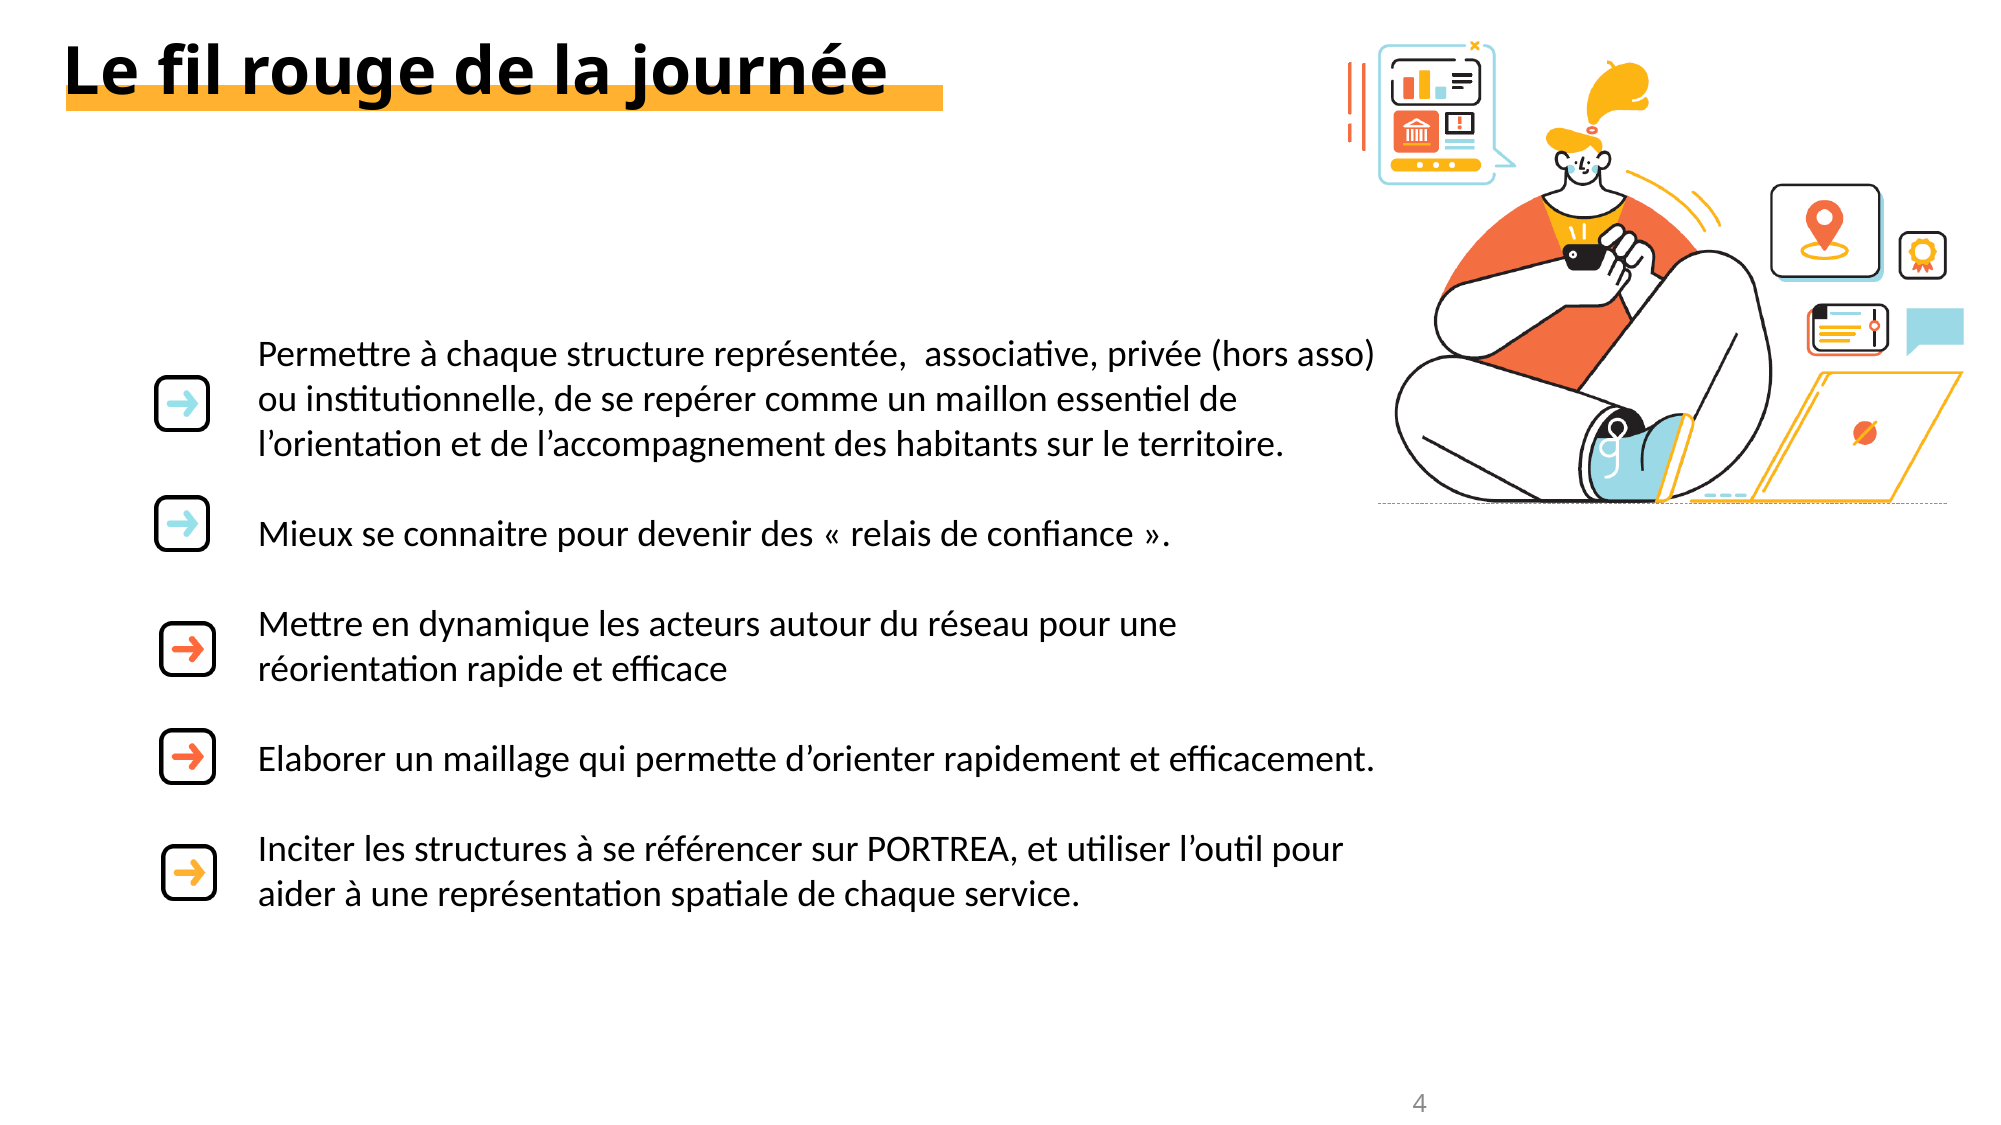

Le fil rouge de la journée
Permettre à chaque structure représentée, associative, privée (hors asso) ou institutionnelle, de se repérer comme un maillon essentiel de l’orientation et de l’accompagnement des habitants sur le territoire.
Mieux se connaitre pour devenir des « relais de confiance ».
Mettre en dynamique les acteurs autour du réseau pour une réorientation rapide et efficace
Elaborer un maillage qui permette d’orienter rapidement et efficacement.
Inciter les structures à se référencer sur PORTREA, et utiliser l’outil pour aider à une représentation spatiale de chaque service.